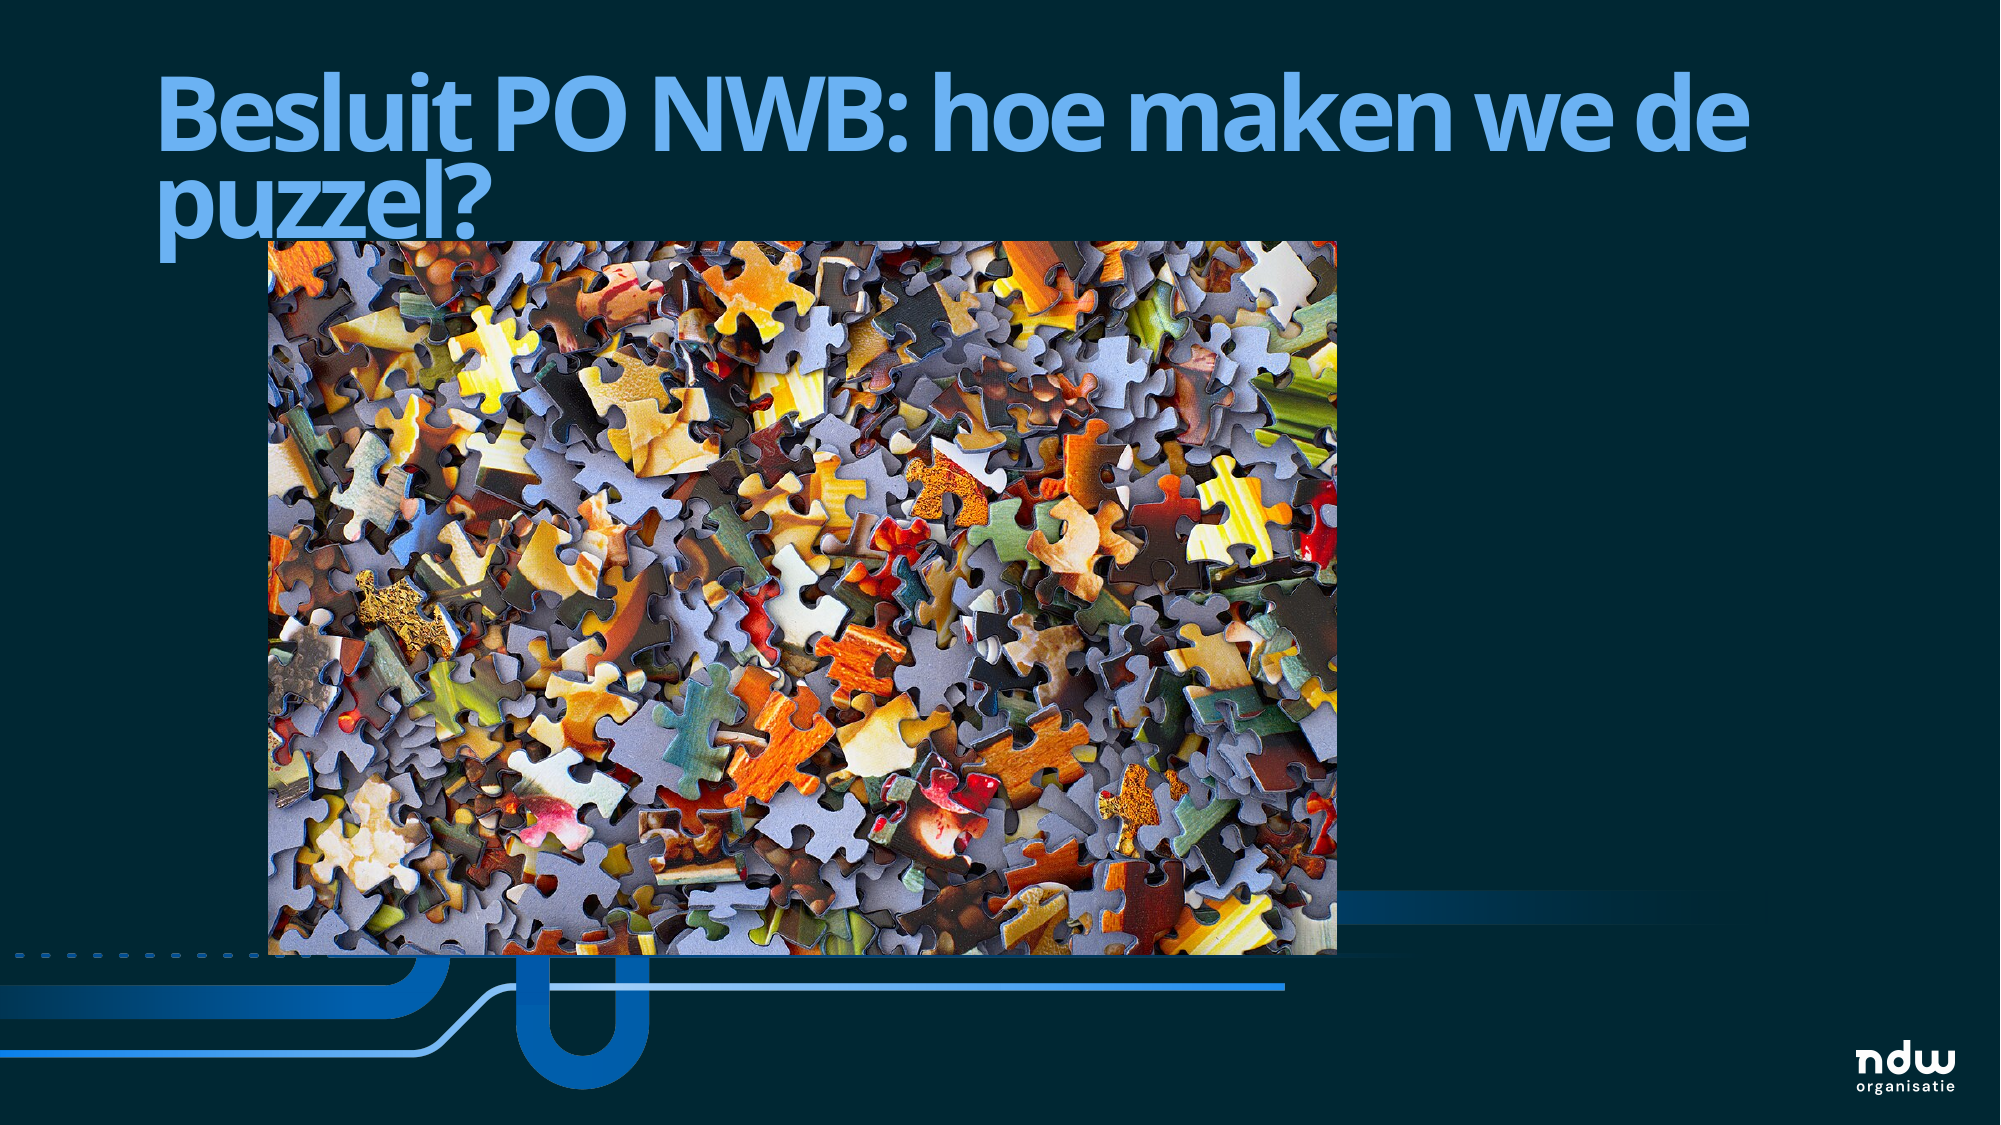

# Besluit PO NWB: hoe maken we de puzzel?